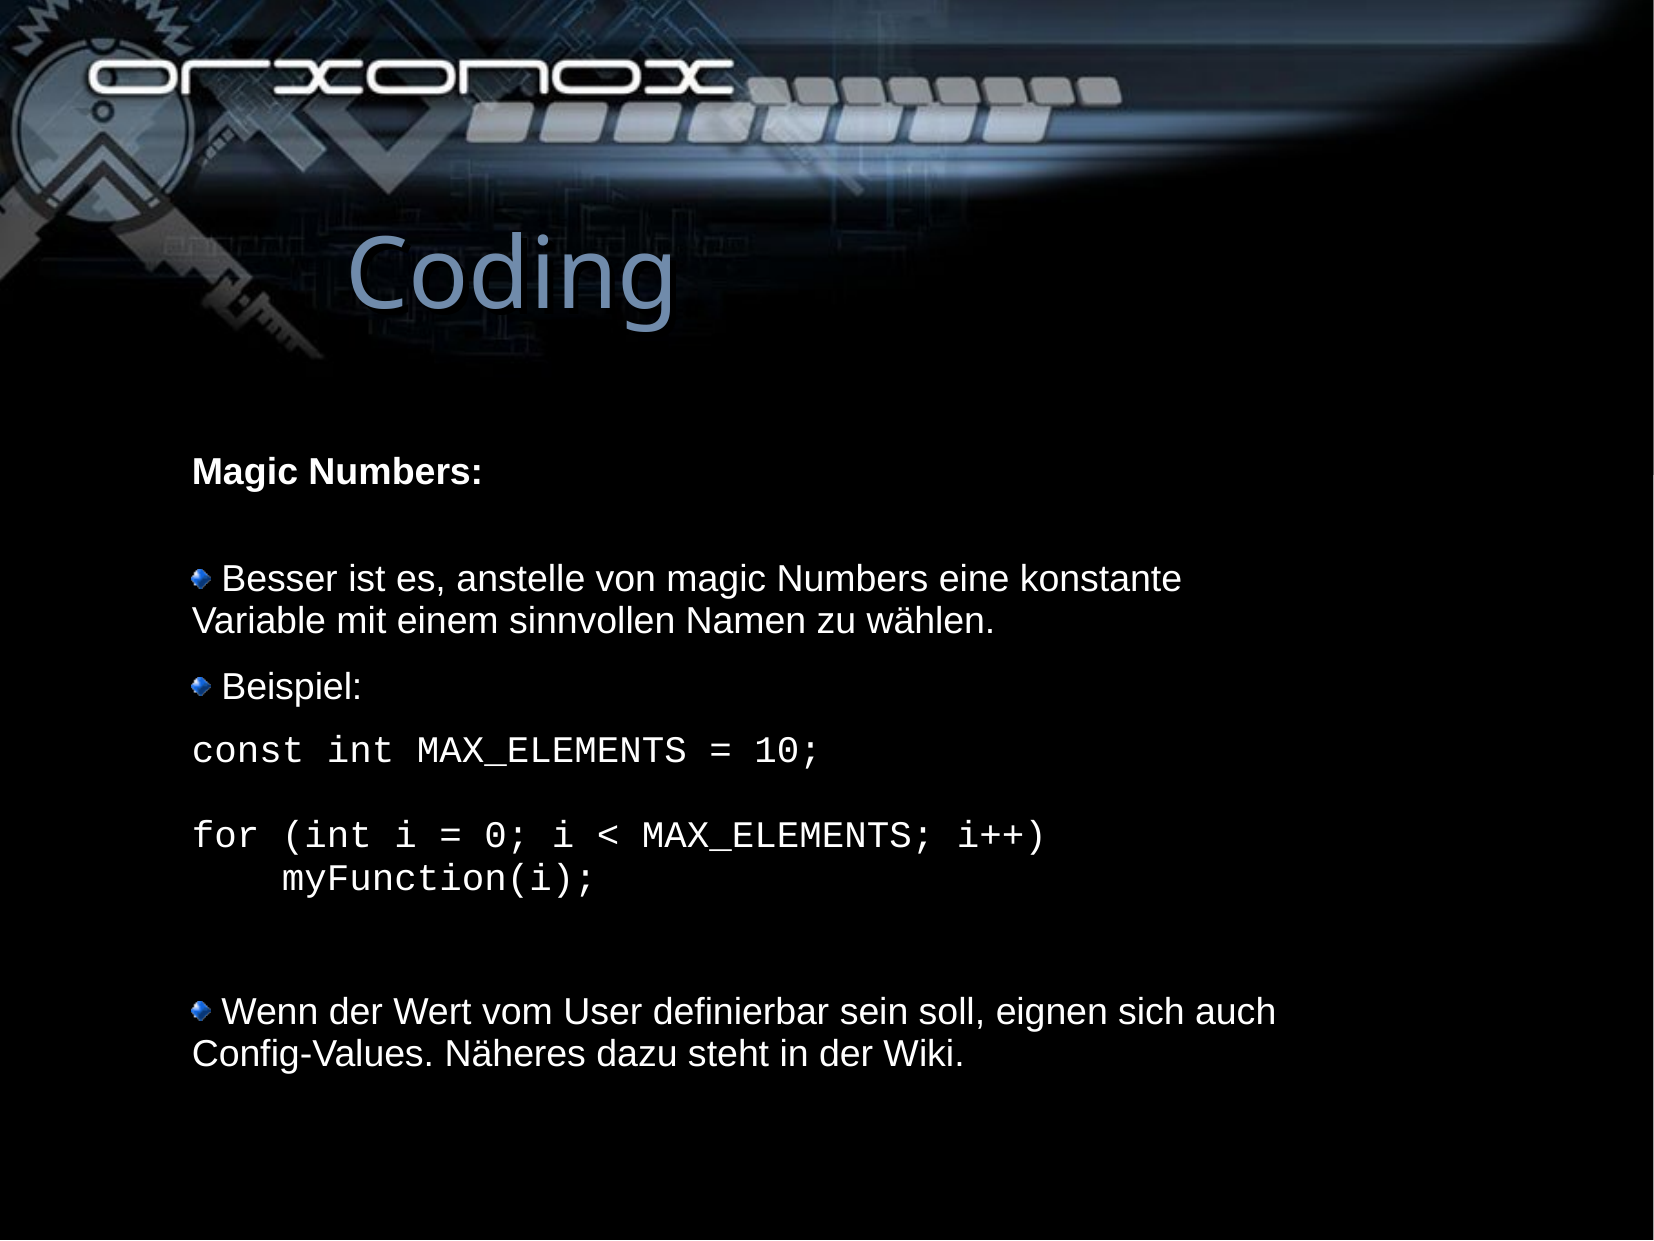

Coding
Magic Numbers:
 Besser ist es, anstelle von magic Numbers eine konstante Variable mit einem sinnvollen Namen zu wählen.
 Beispiel:
const int MAX_ELEMENTS = 10;
for (int i = 0; i < MAX_ELEMENTS; i++)
 myFunction(i);
 Wenn der Wert vom User definierbar sein soll, eignen sich auch Config-Values. Näheres dazu steht in der Wiki.